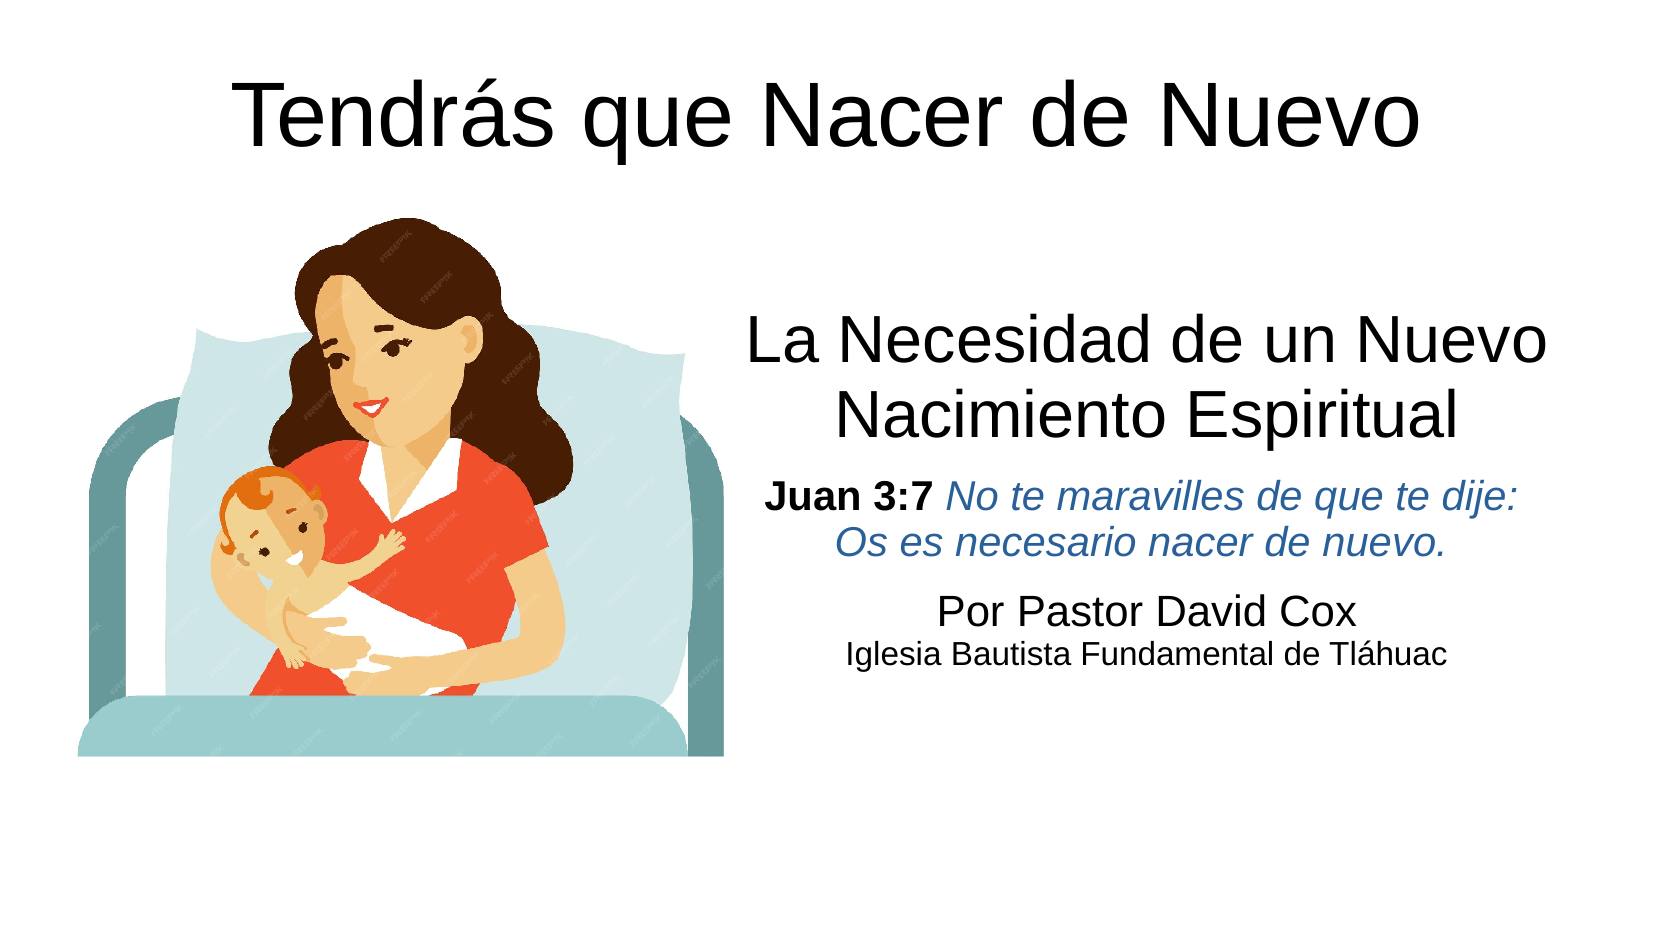

# Tendrás que Nacer de Nuevo
La Necesidad de un Nuevo Nacimiento Espiritual
Juan 3:7 No te maravilles de que te dije:
Os es necesario nacer de nuevo.
Por Pastor David Cox
Iglesia Bautista Fundamental de Tláhuac